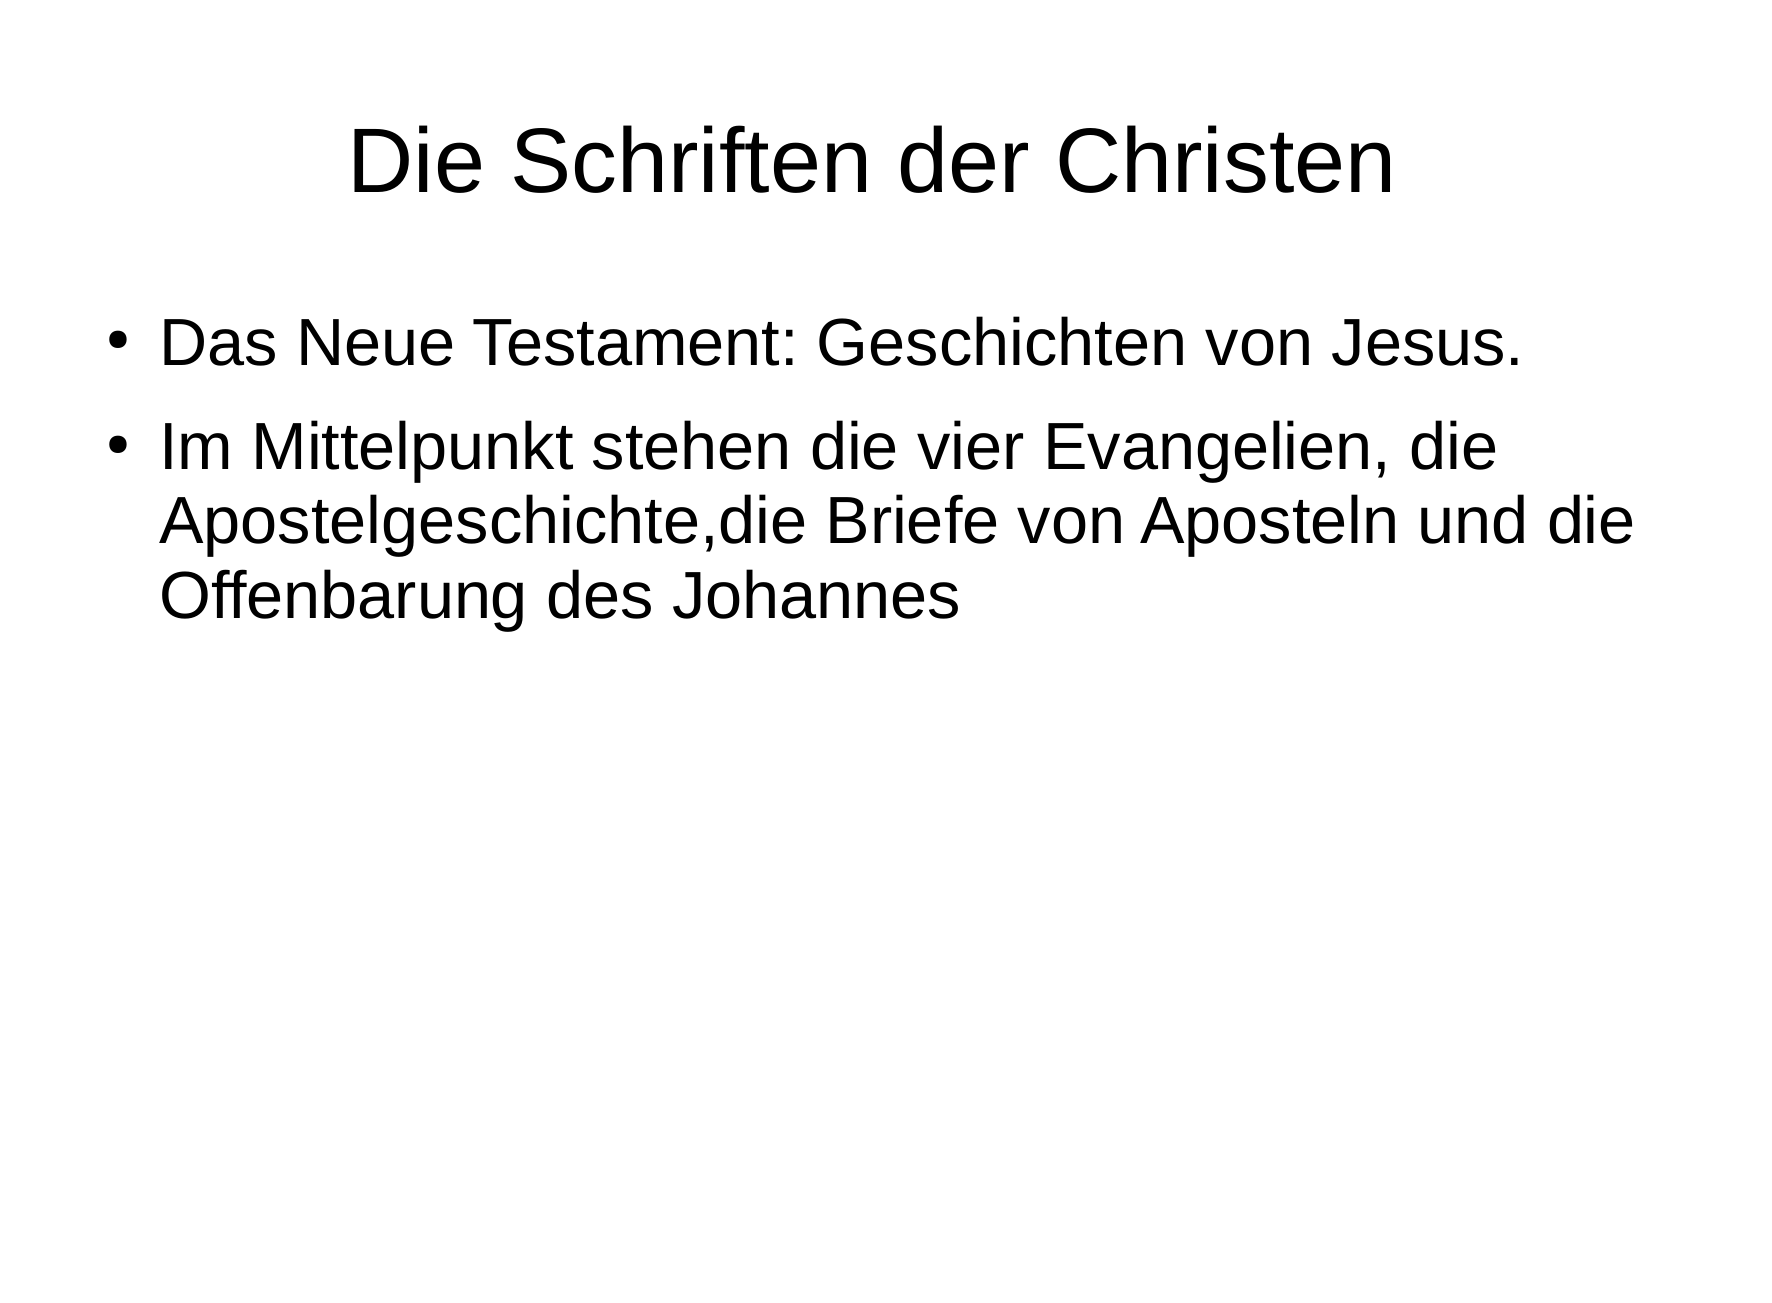

# Die Schriften der Christen
Das Neue Testament: Geschichten von Jesus.
Im Mittelpunkt stehen die vier Evangelien, die Apostelgeschichte,die Briefe von Aposteln und die Offenbarung des Johannes